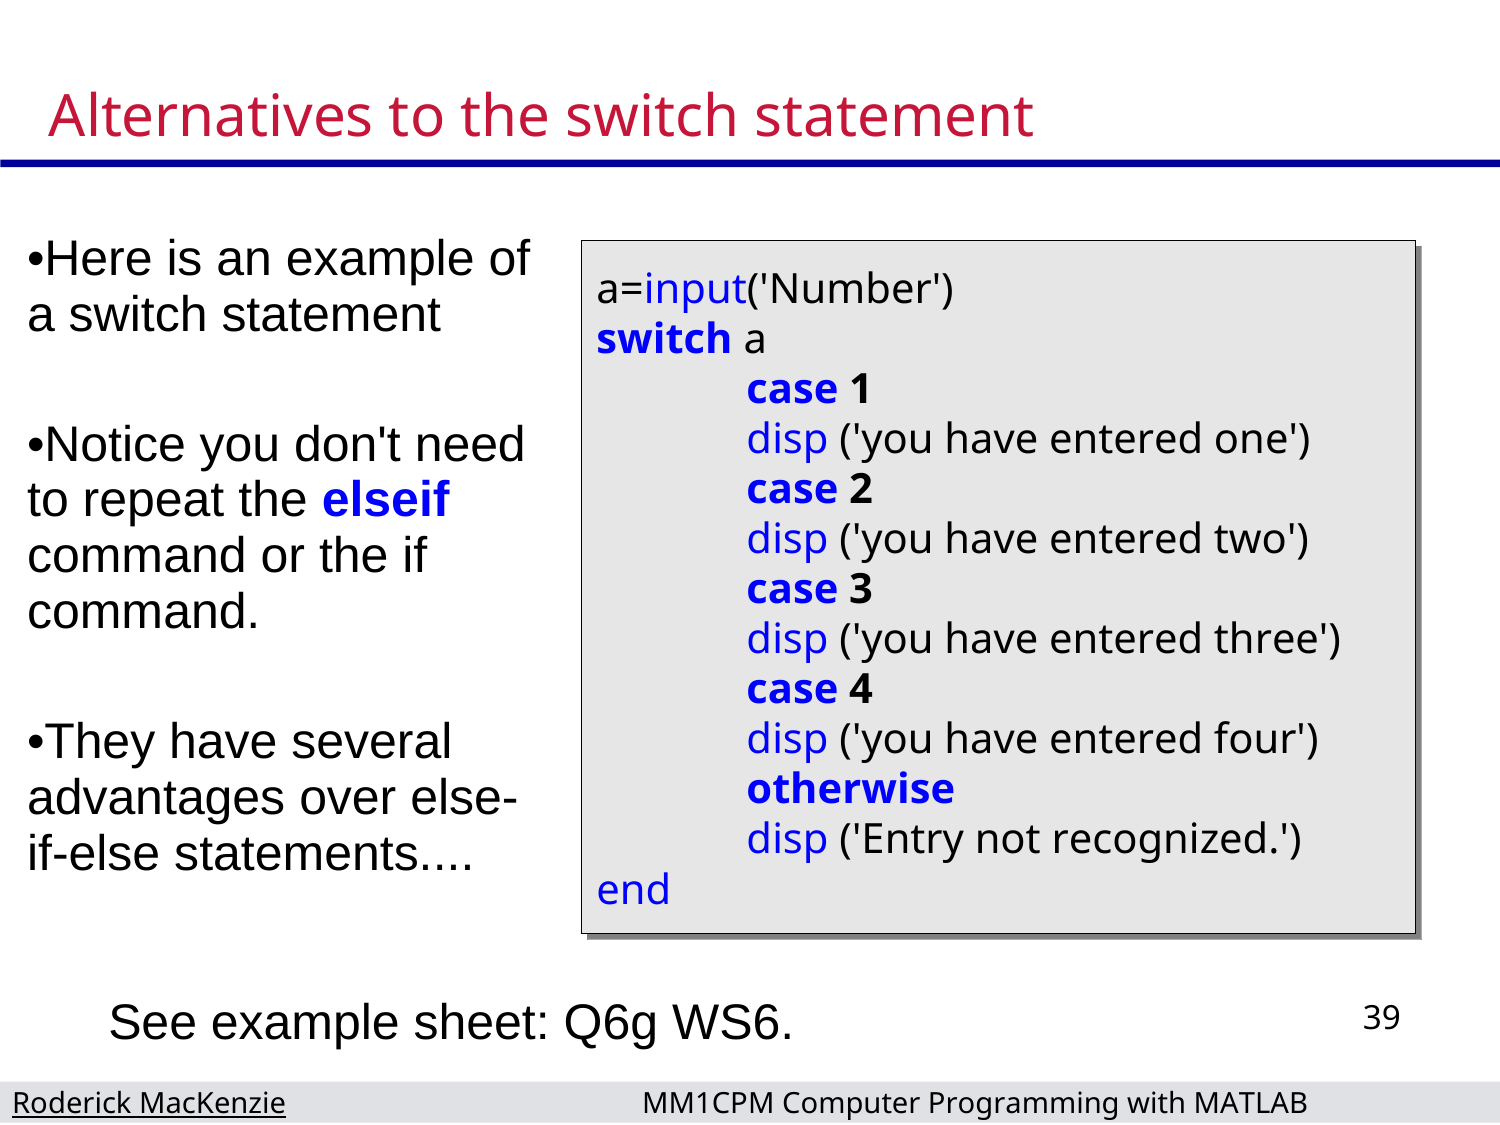

# Alternatives to the switch statement
Here is an example of a switch statement
Notice you don't need to repeat the elseif command or the if command.
They have several advantages over else-if-else statements....
a=input('Number')
switch a
	case 1
	disp ('you have entered one')
	case 2
	disp ('you have entered two')
	case 3
	disp ('you have entered three')
	case 4
	disp ('you have entered four')
	otherwise
	disp ('Entry not recognized.')
end
See example sheet: Q6g WS6.